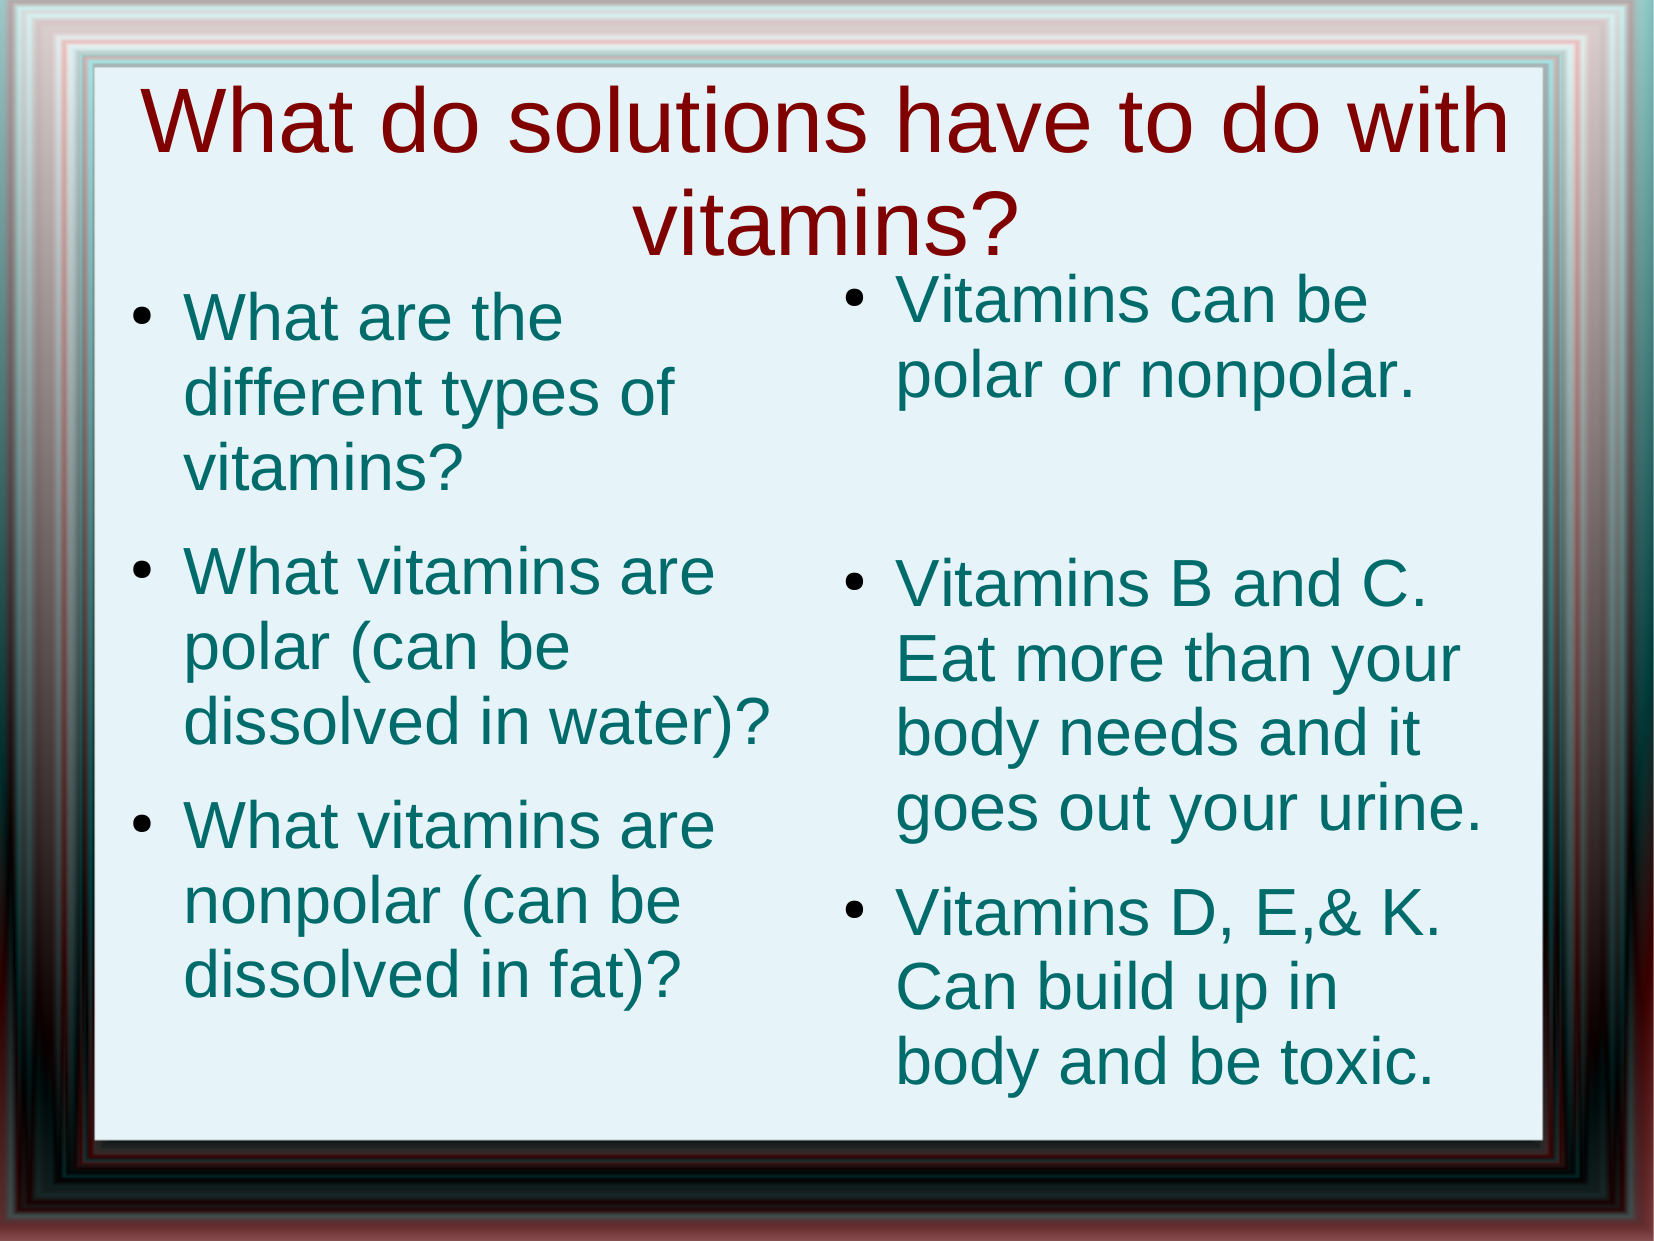

# What do solutions have to do with vitamins?
Vitamins can be polar or nonpolar.
Vitamins B and C. Eat more than your body needs and it goes out your urine.
Vitamins D, E,& K. Can build up in body and be toxic.
What are the different types of vitamins?
What vitamins are polar (can be dissolved in water)?
What vitamins are nonpolar (can be dissolved in fat)?